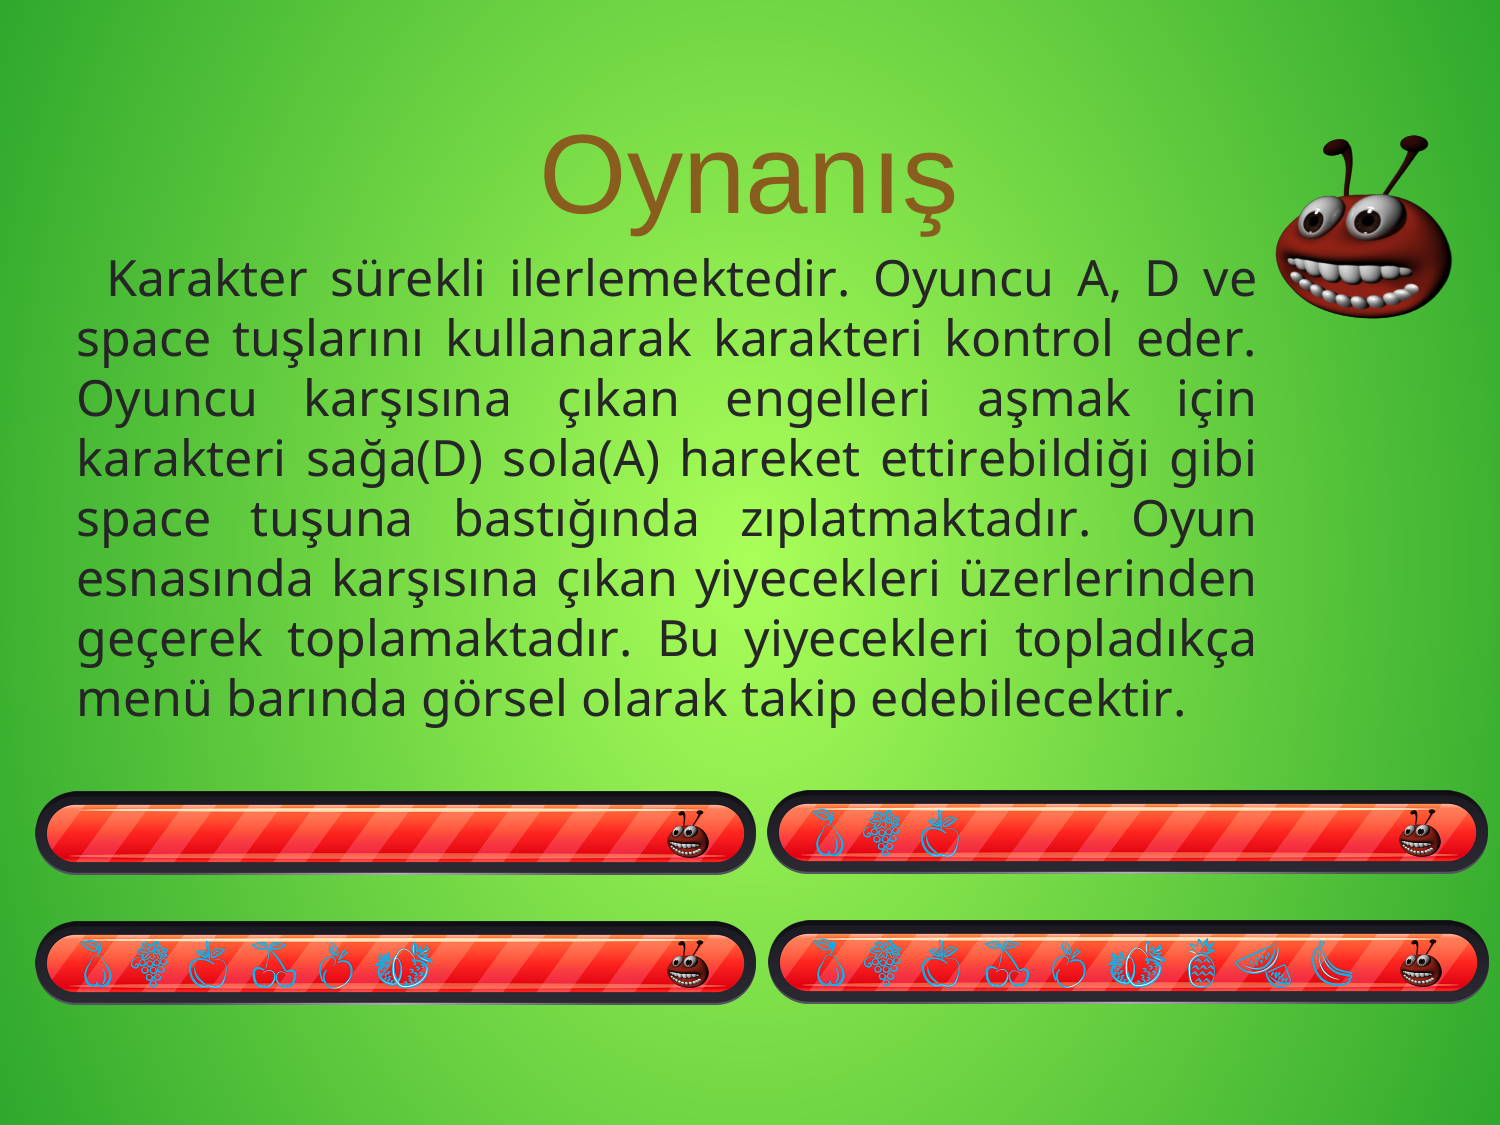

Oynanış
 Karakter sürekli ilerlemektedir. Oyuncu A, D ve space tuşlarını kullanarak karakteri kontrol eder. Oyuncu karşısına çıkan engelleri aşmak için karakteri sağa(D) sola(A) hareket ettirebildiği gibi space tuşuna bastığında zıplatmaktadır. Oyun esnasında karşısına çıkan yiyecekleri üzerlerinden geçerek toplamaktadır. Bu yiyecekleri topladıkça menü barında görsel olarak takip edebilecektir.